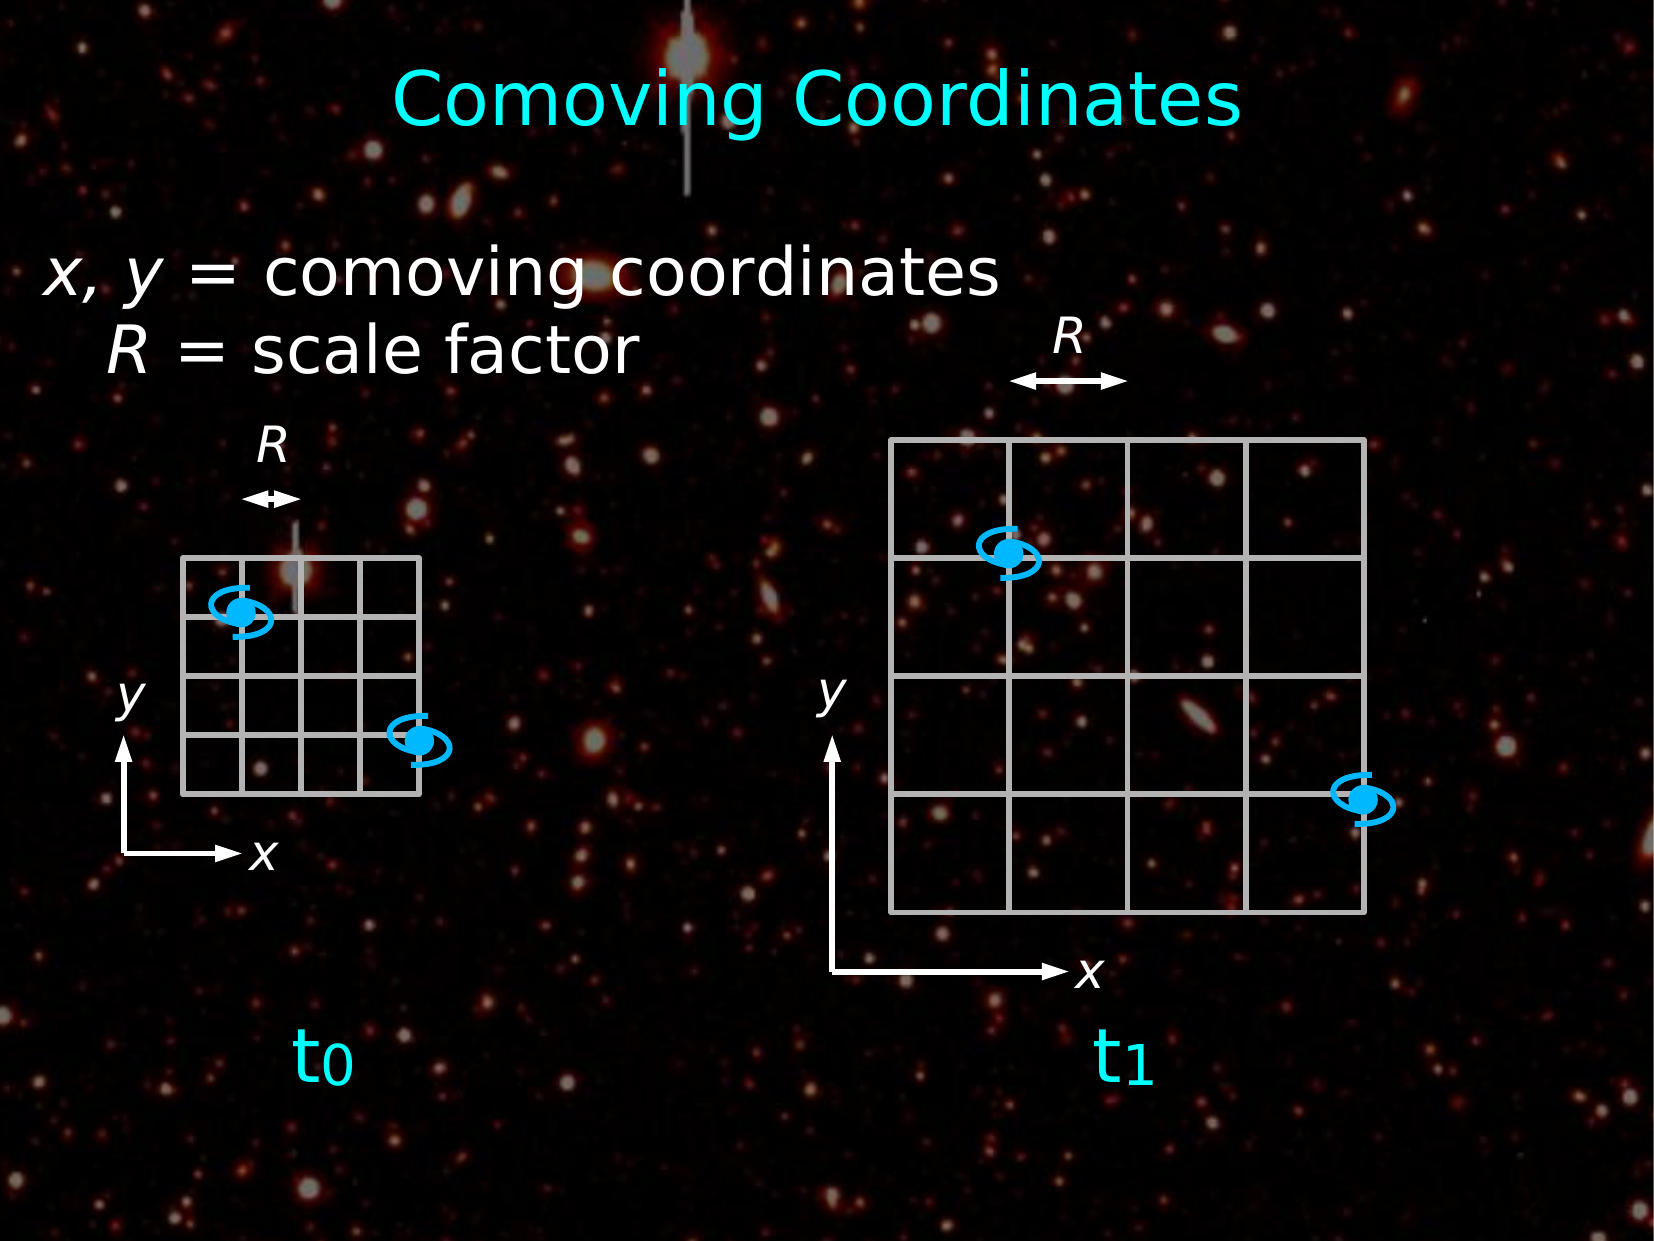

Comoving Coordinates
x, y = comoving coordinates
	R = scale factor
R
R
y
y
x
x
t0
t1